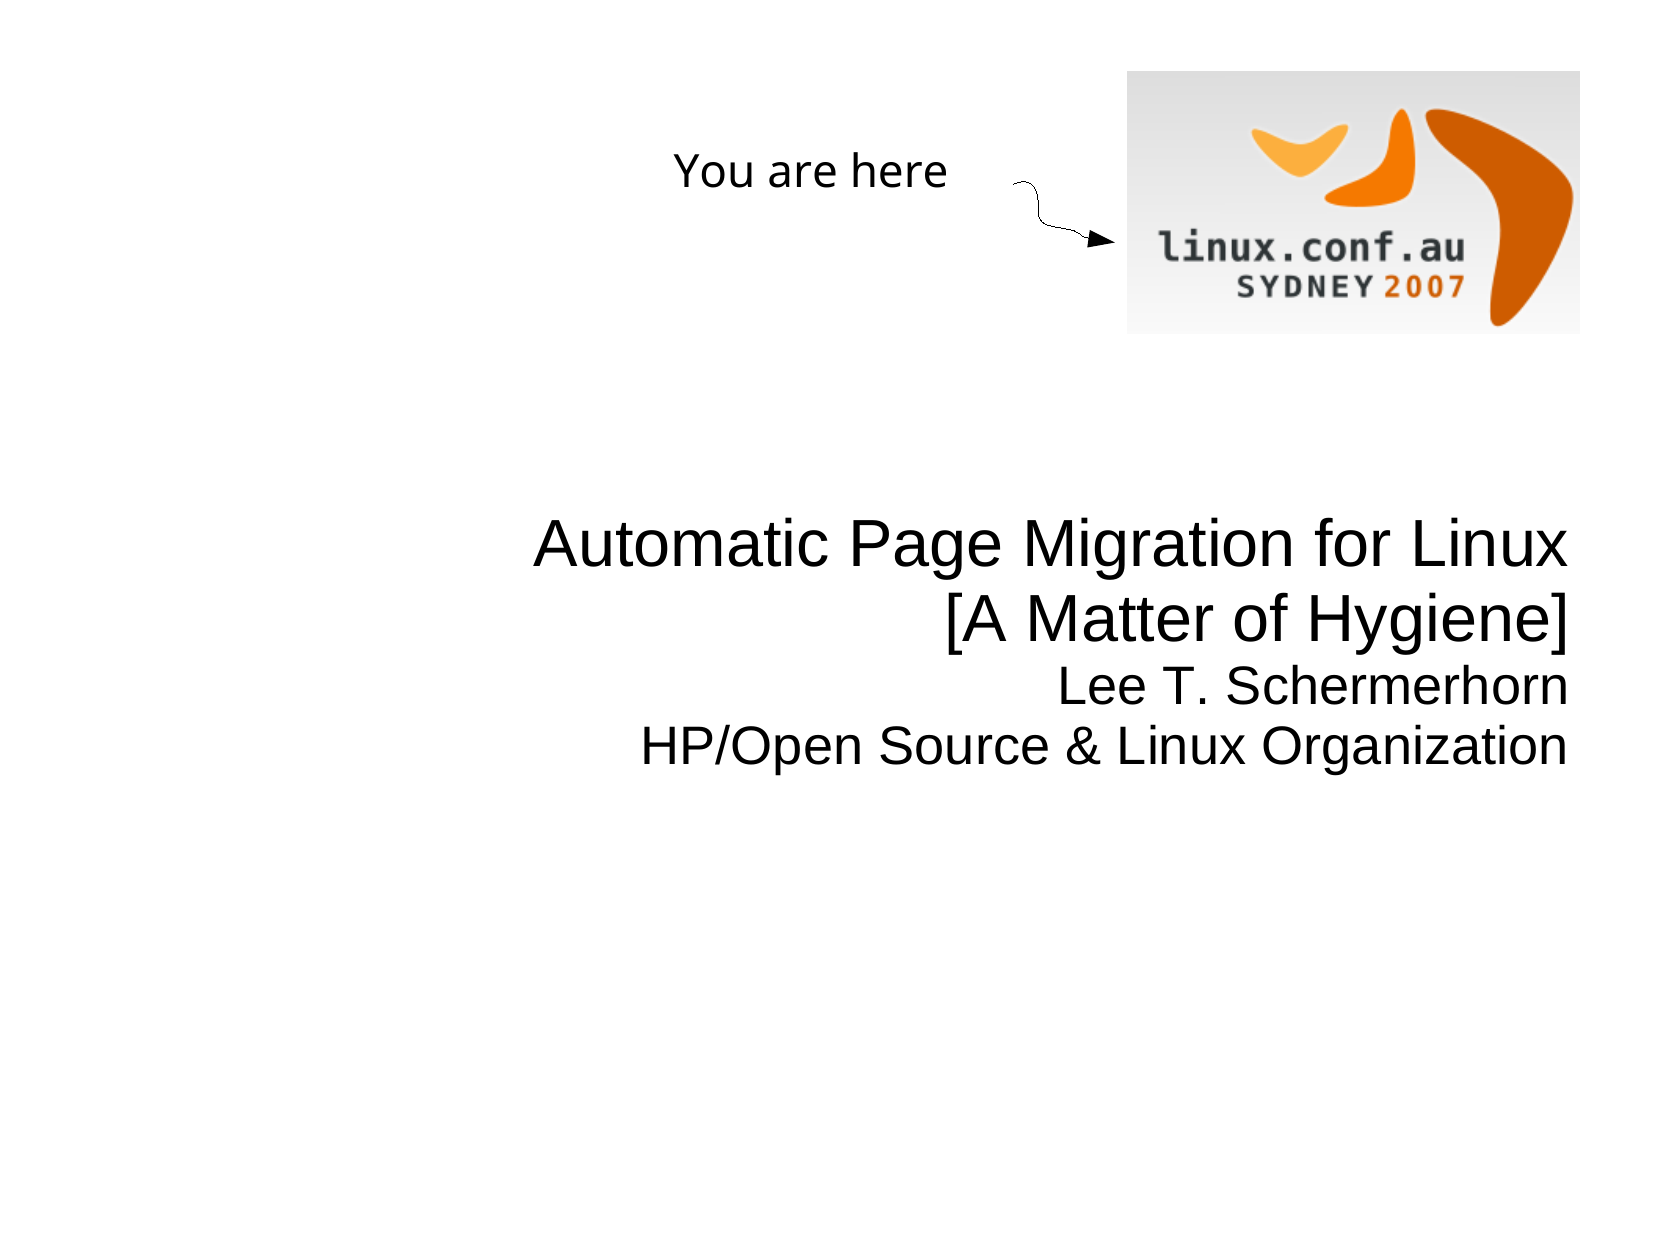

You are here
# Automatic Page Migration for Linux
[A Matter of Hygiene]
Lee T. Schermerhorn
HP/Open Source & Linux Organization